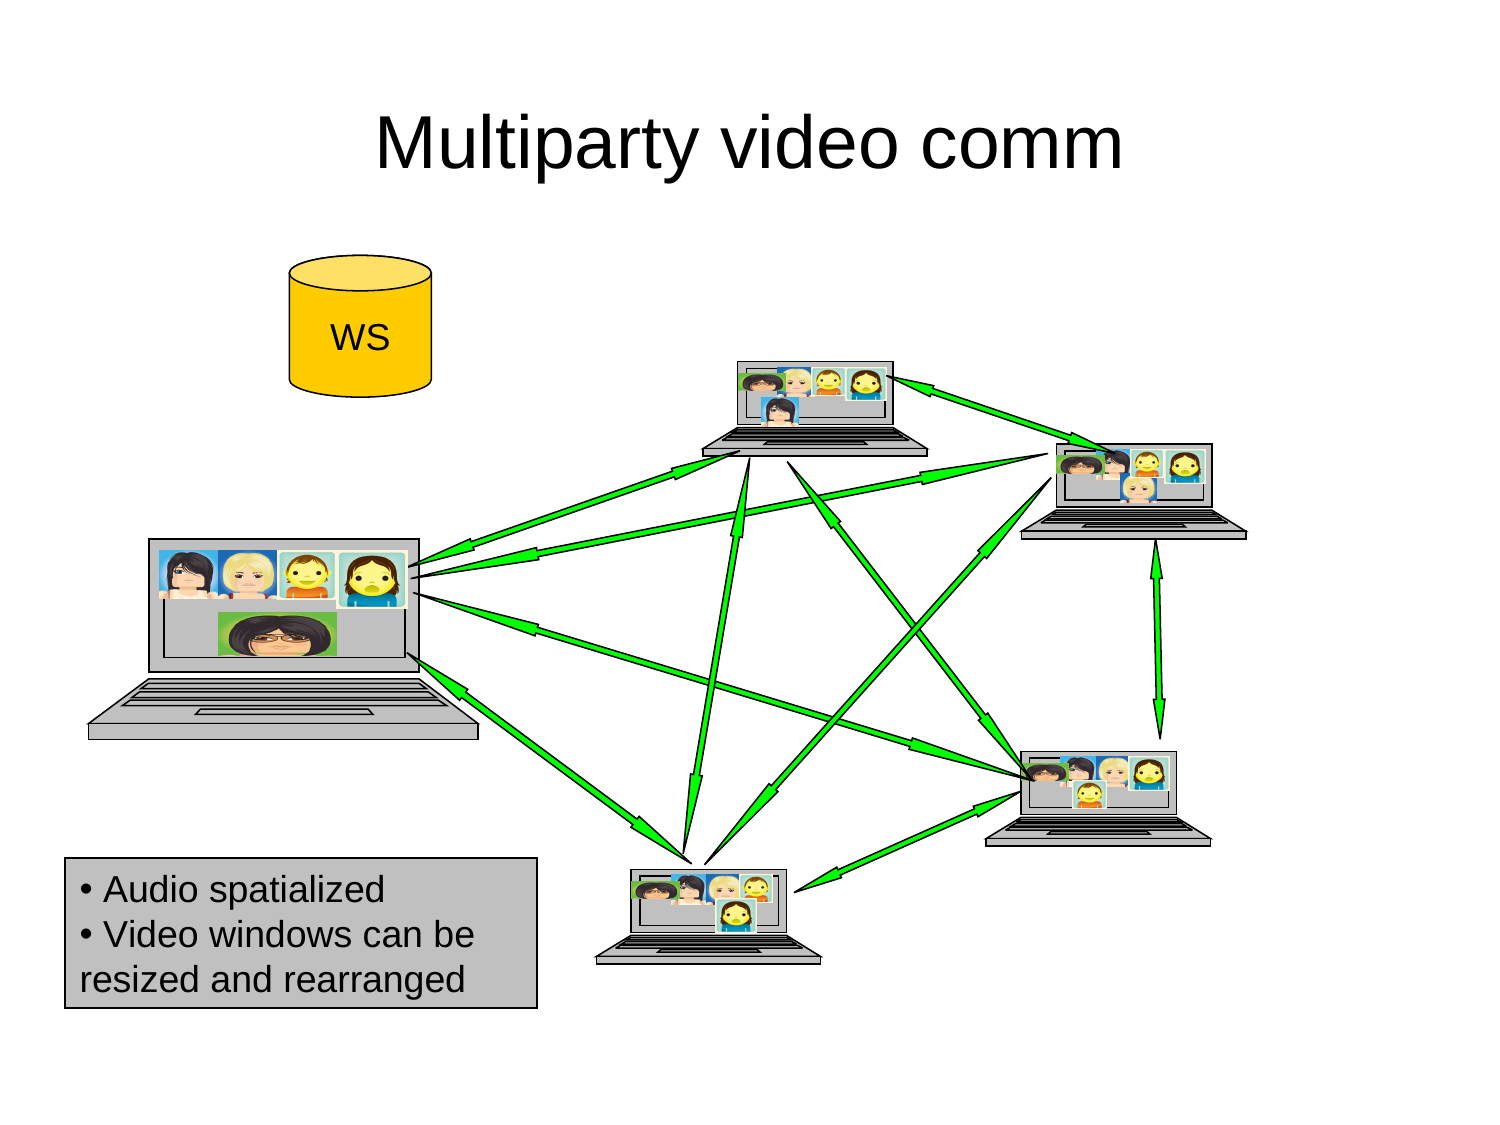

# Multiparty video comm
WS
 Audio spatialized
 Video windows can be resized and rearranged